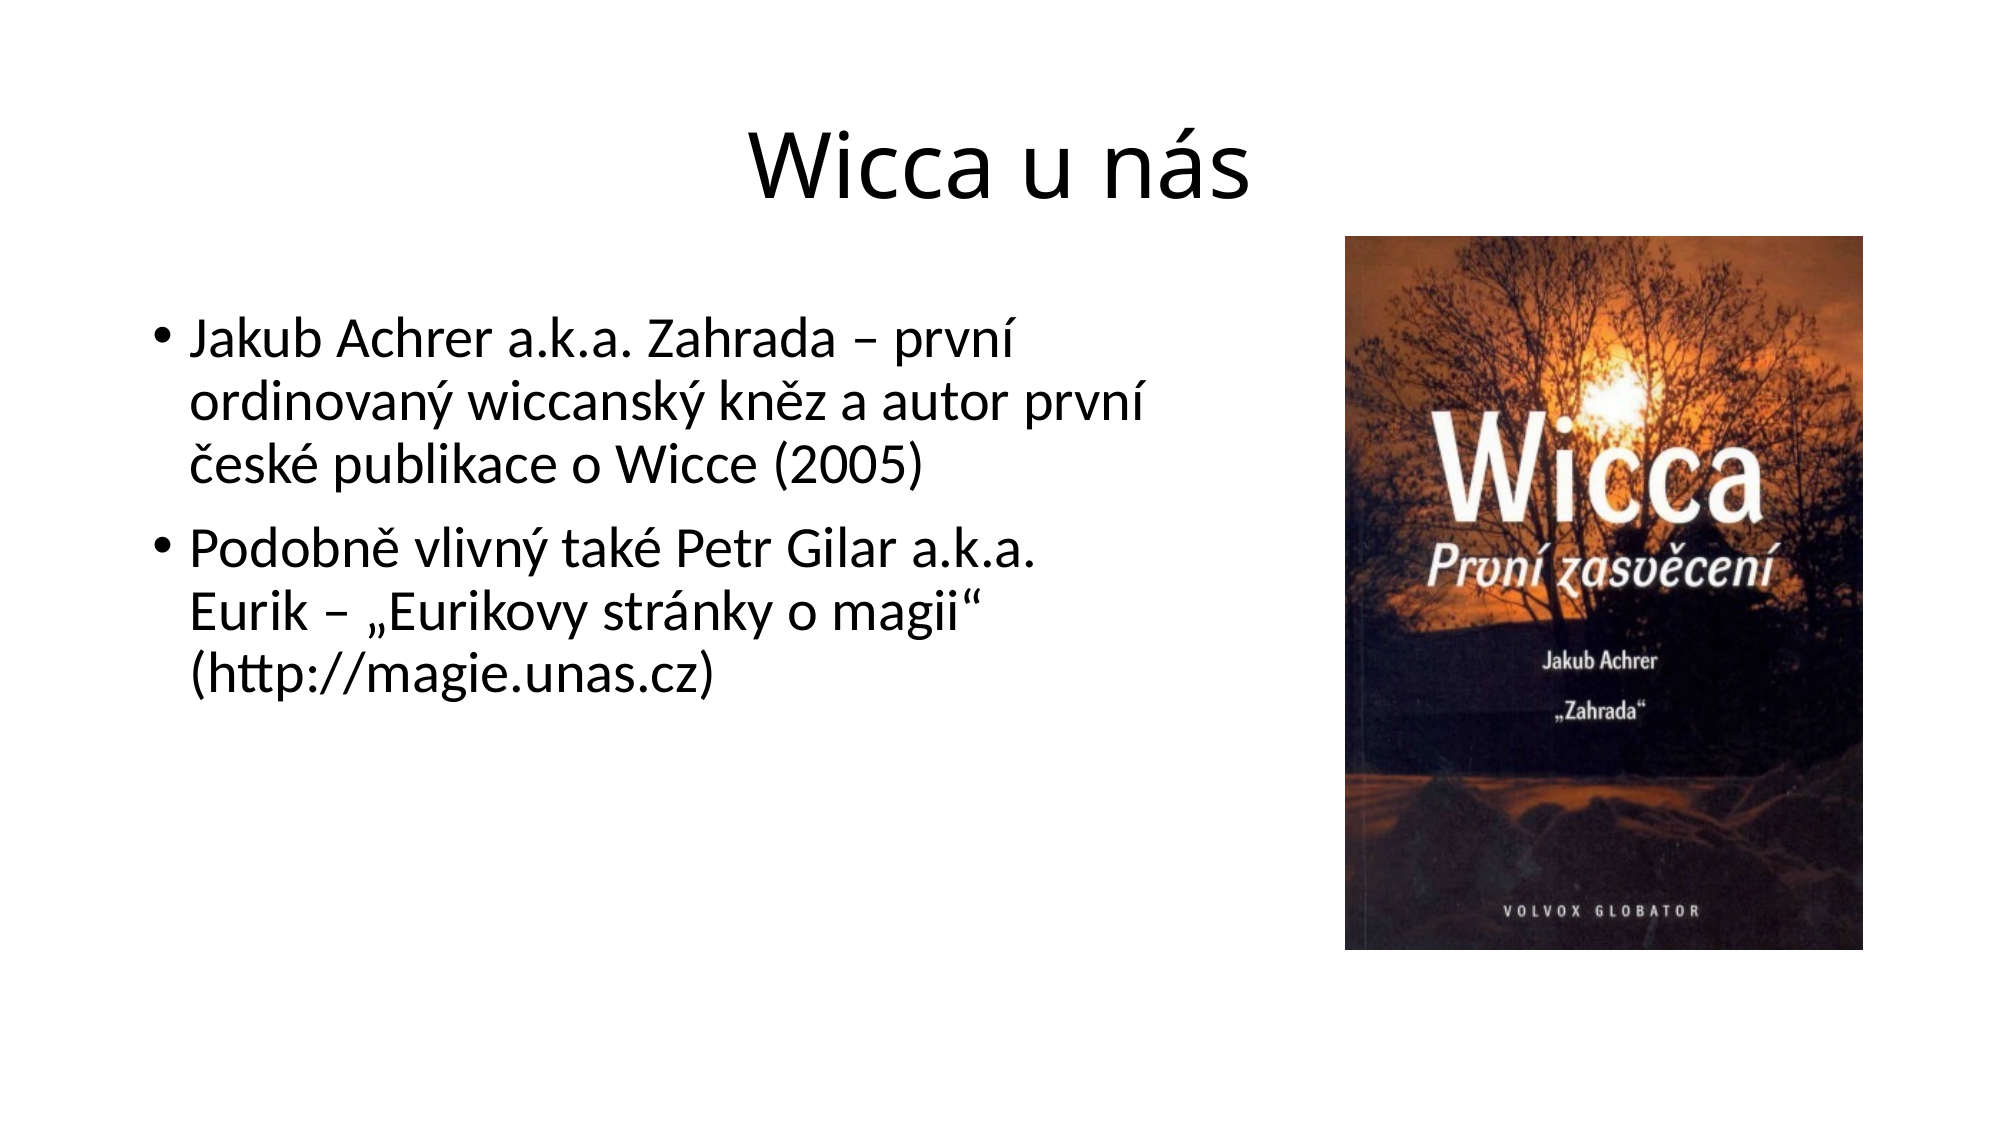

# Wicca u nás
Jakub Achrer a.k.a. Zahrada – první ordinovaný wiccanský kněz a autor první české publikace o Wicce (2005)
Podobně vlivný také Petr Gilar a.k.a. Eurik – „Eurikovy stránky o magii“ (http://magie.unas.cz)